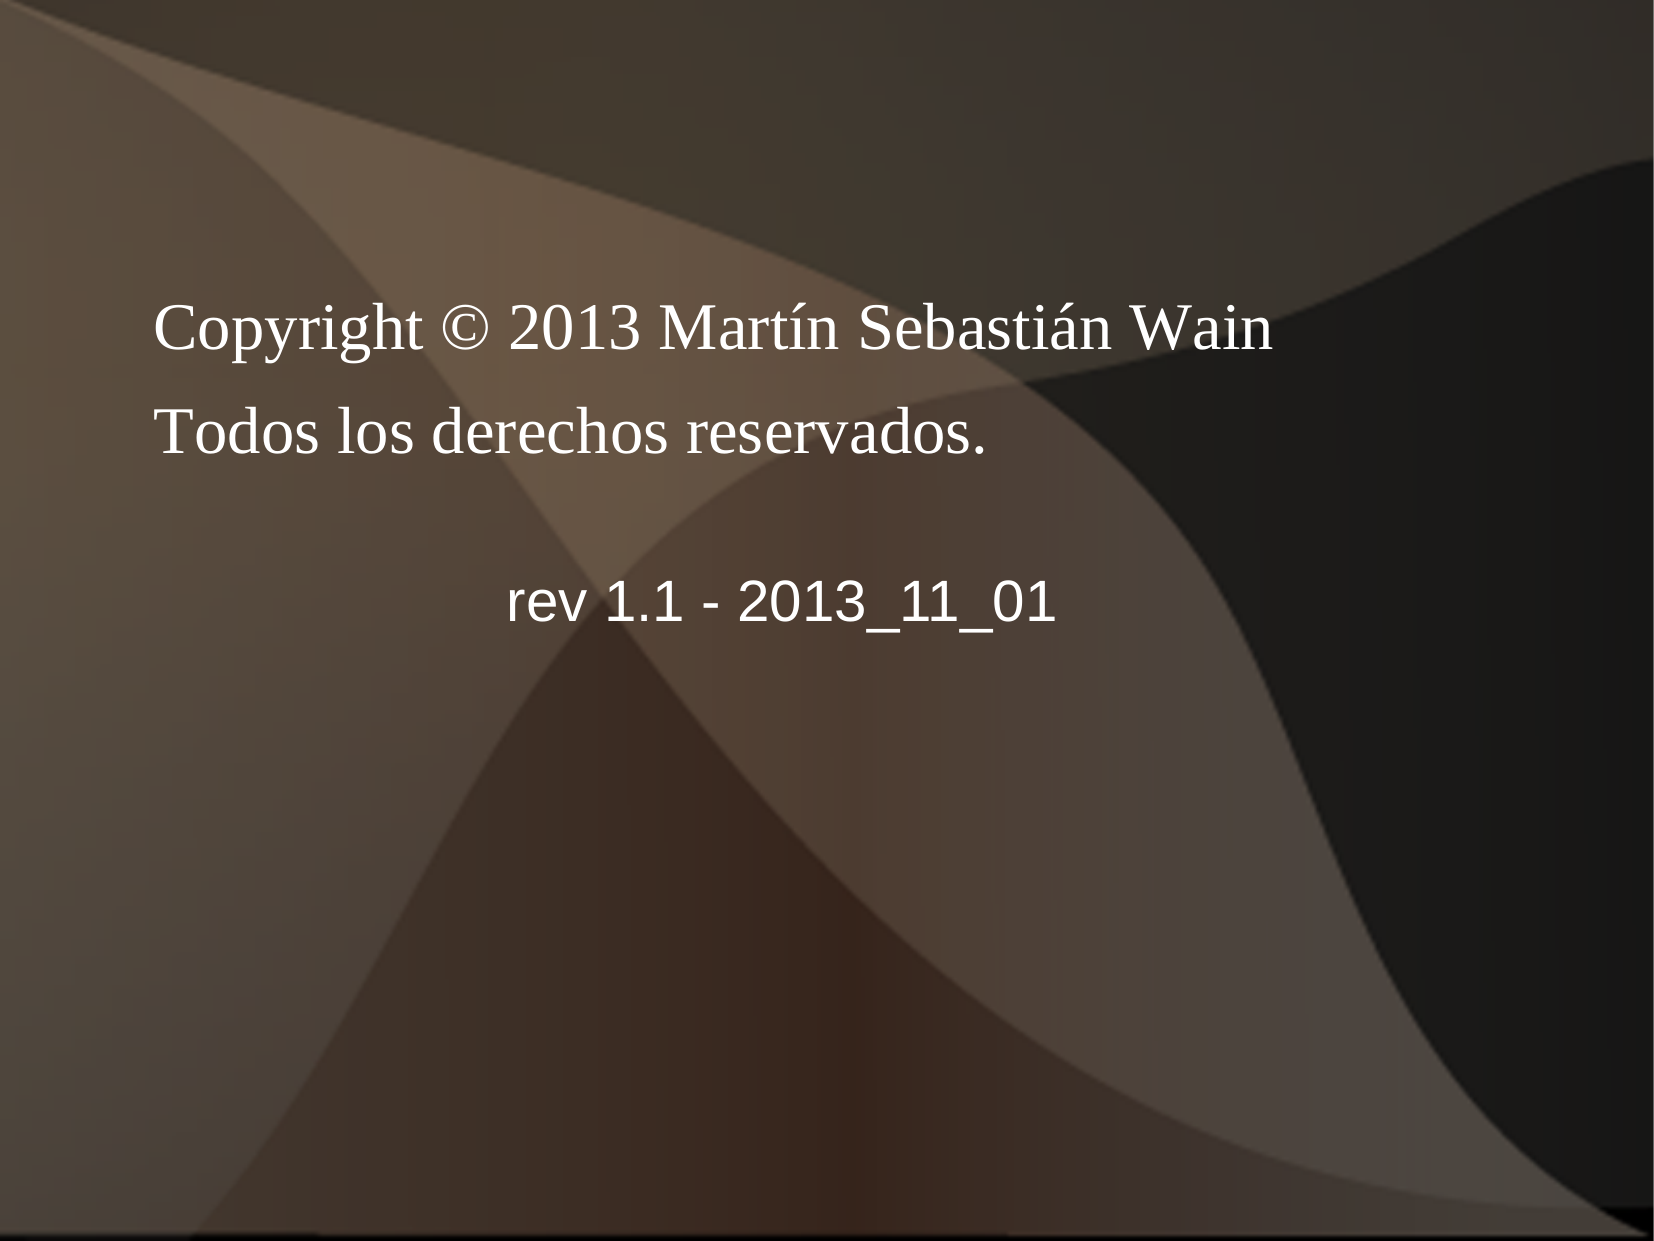

#
Copyright © 2013 Martín Sebastián Wain
Todos los derechos reservados.
rev 1.1 - 2013_11_01